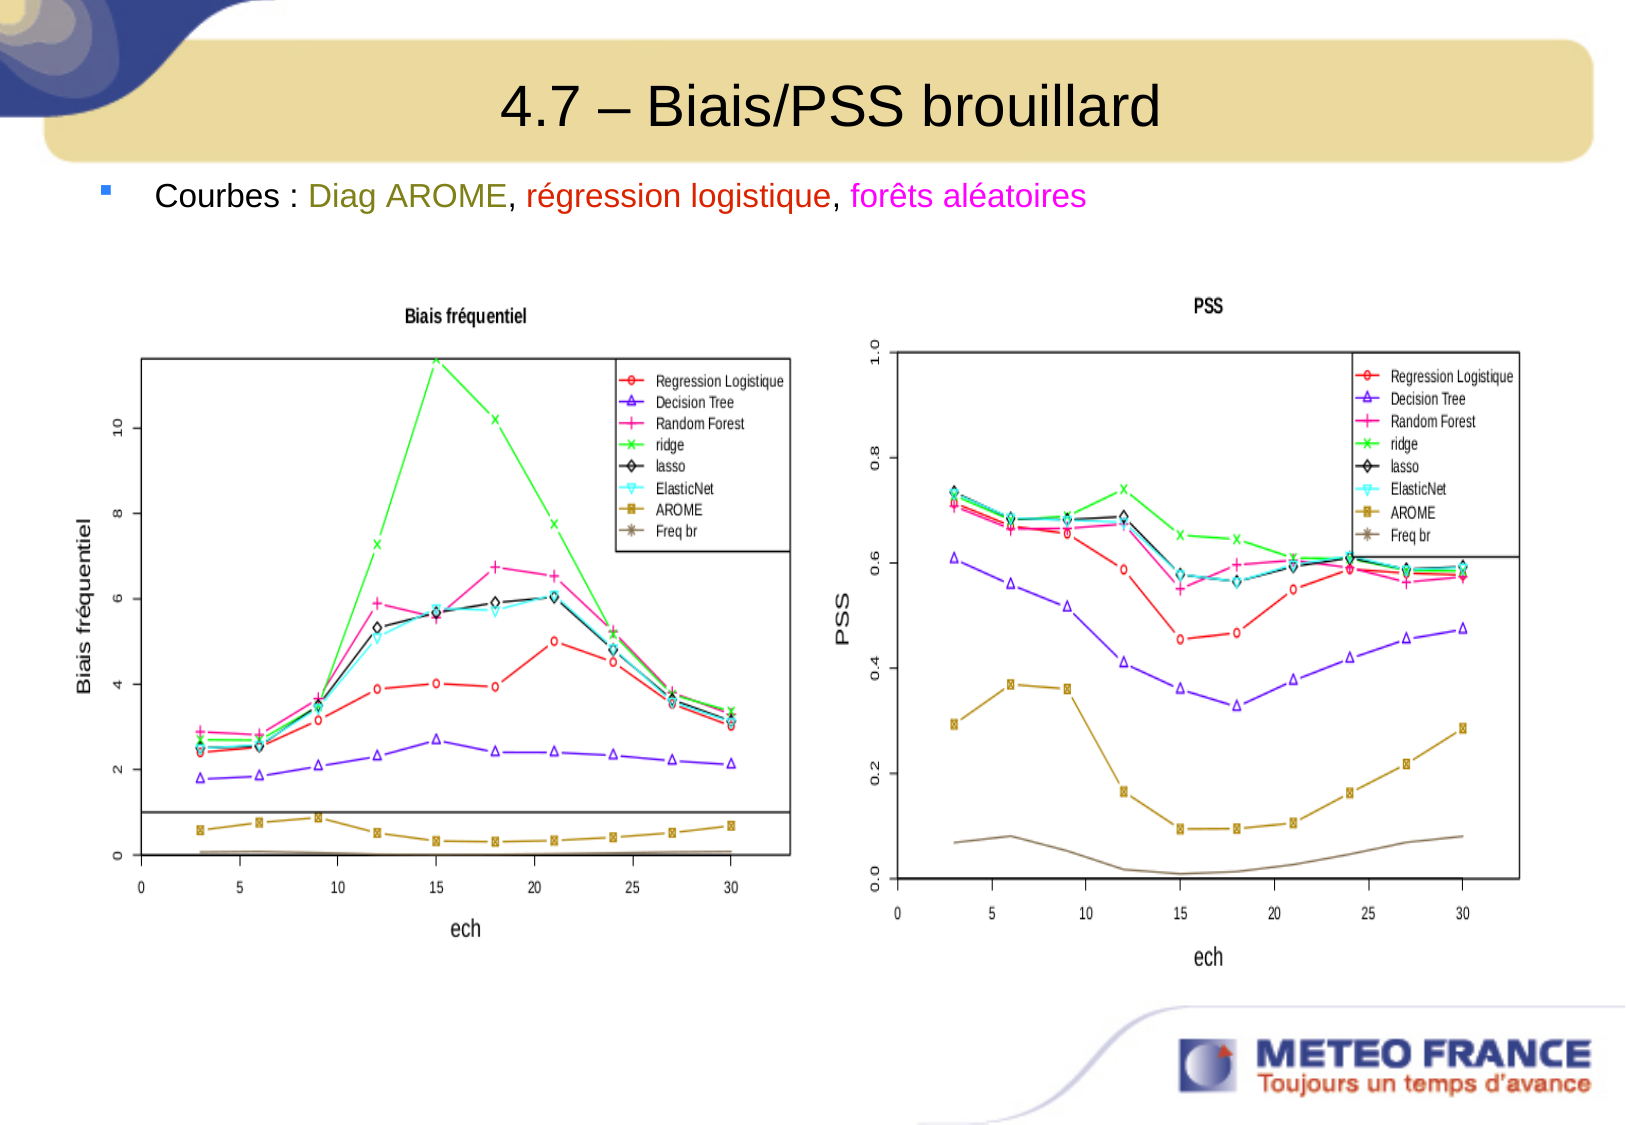

# 4.7 – Biais/PSS brouillard
Courbes : Diag AROME, régression logistique, forêts aléatoires
Techniques et Organisation de la prévision - septembre 2011